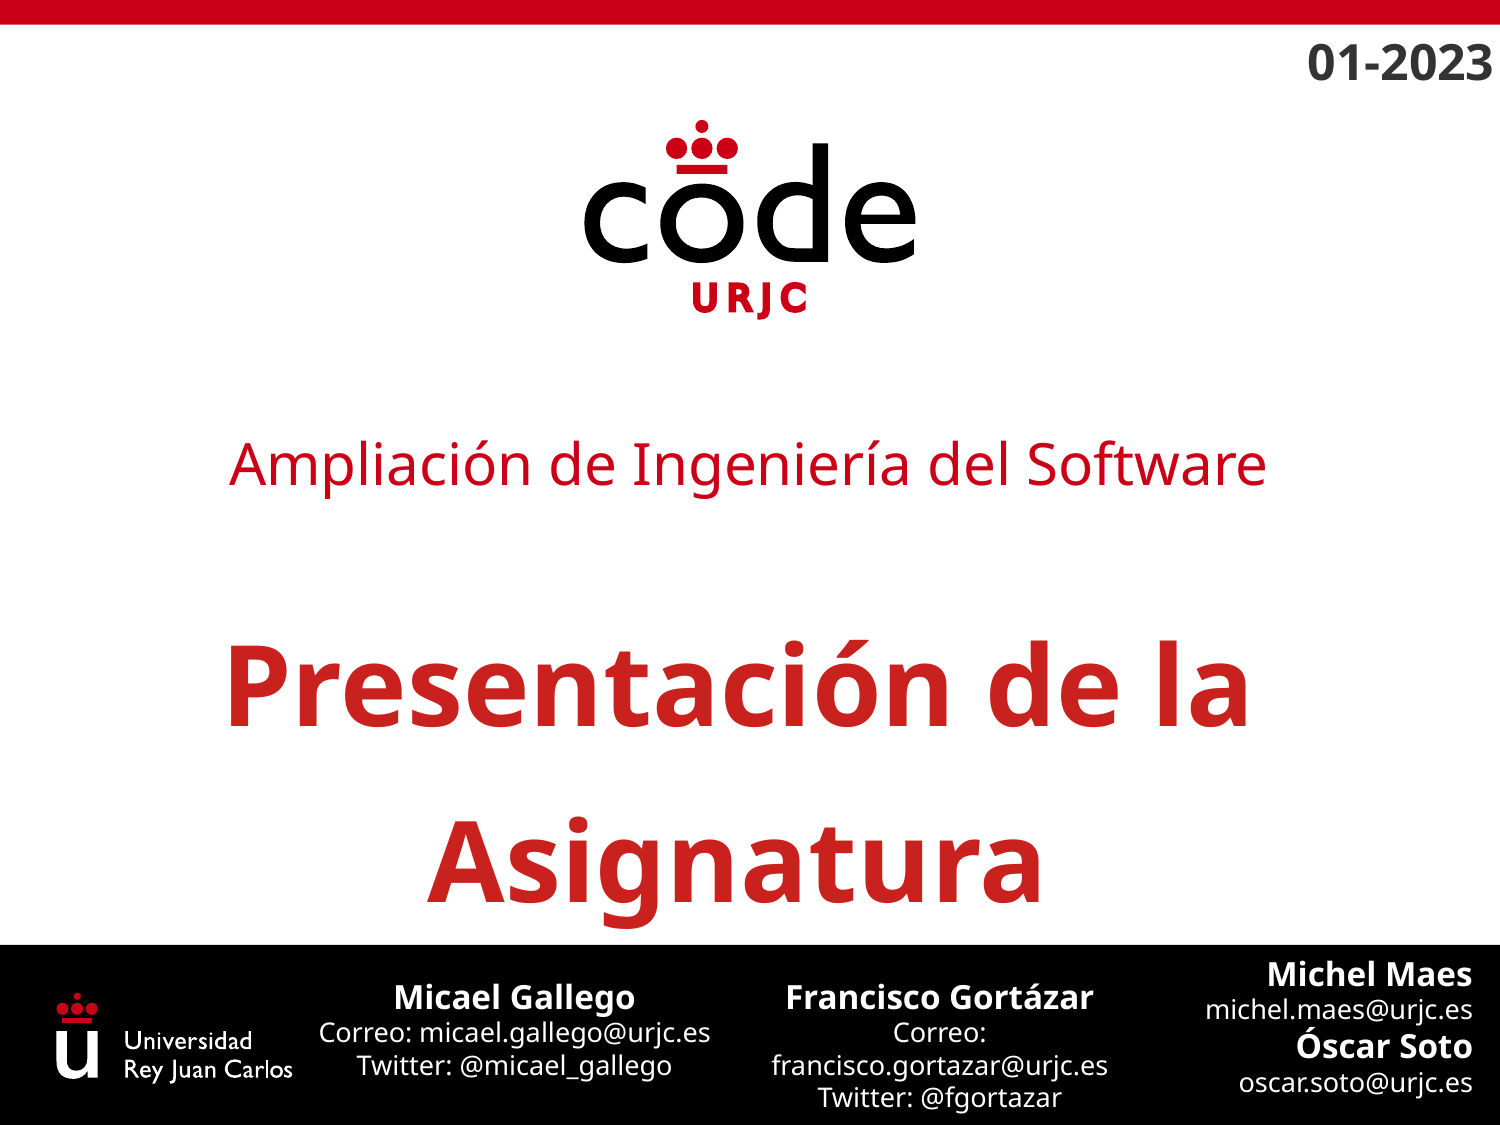

01-2023
Ampliación de Ingeniería del Software
# Presentación de la Asignatura
Michel Maes
michel.maes@urjc.es
Óscar Soto
oscar.soto@urjc.es
Micael Gallego
Correo: micael.gallego@urjc.es
Twitter: @micael_gallego
Francisco Gortázar
Correo: francisco.gortazar@urjc.es
Twitter: @fgortazar